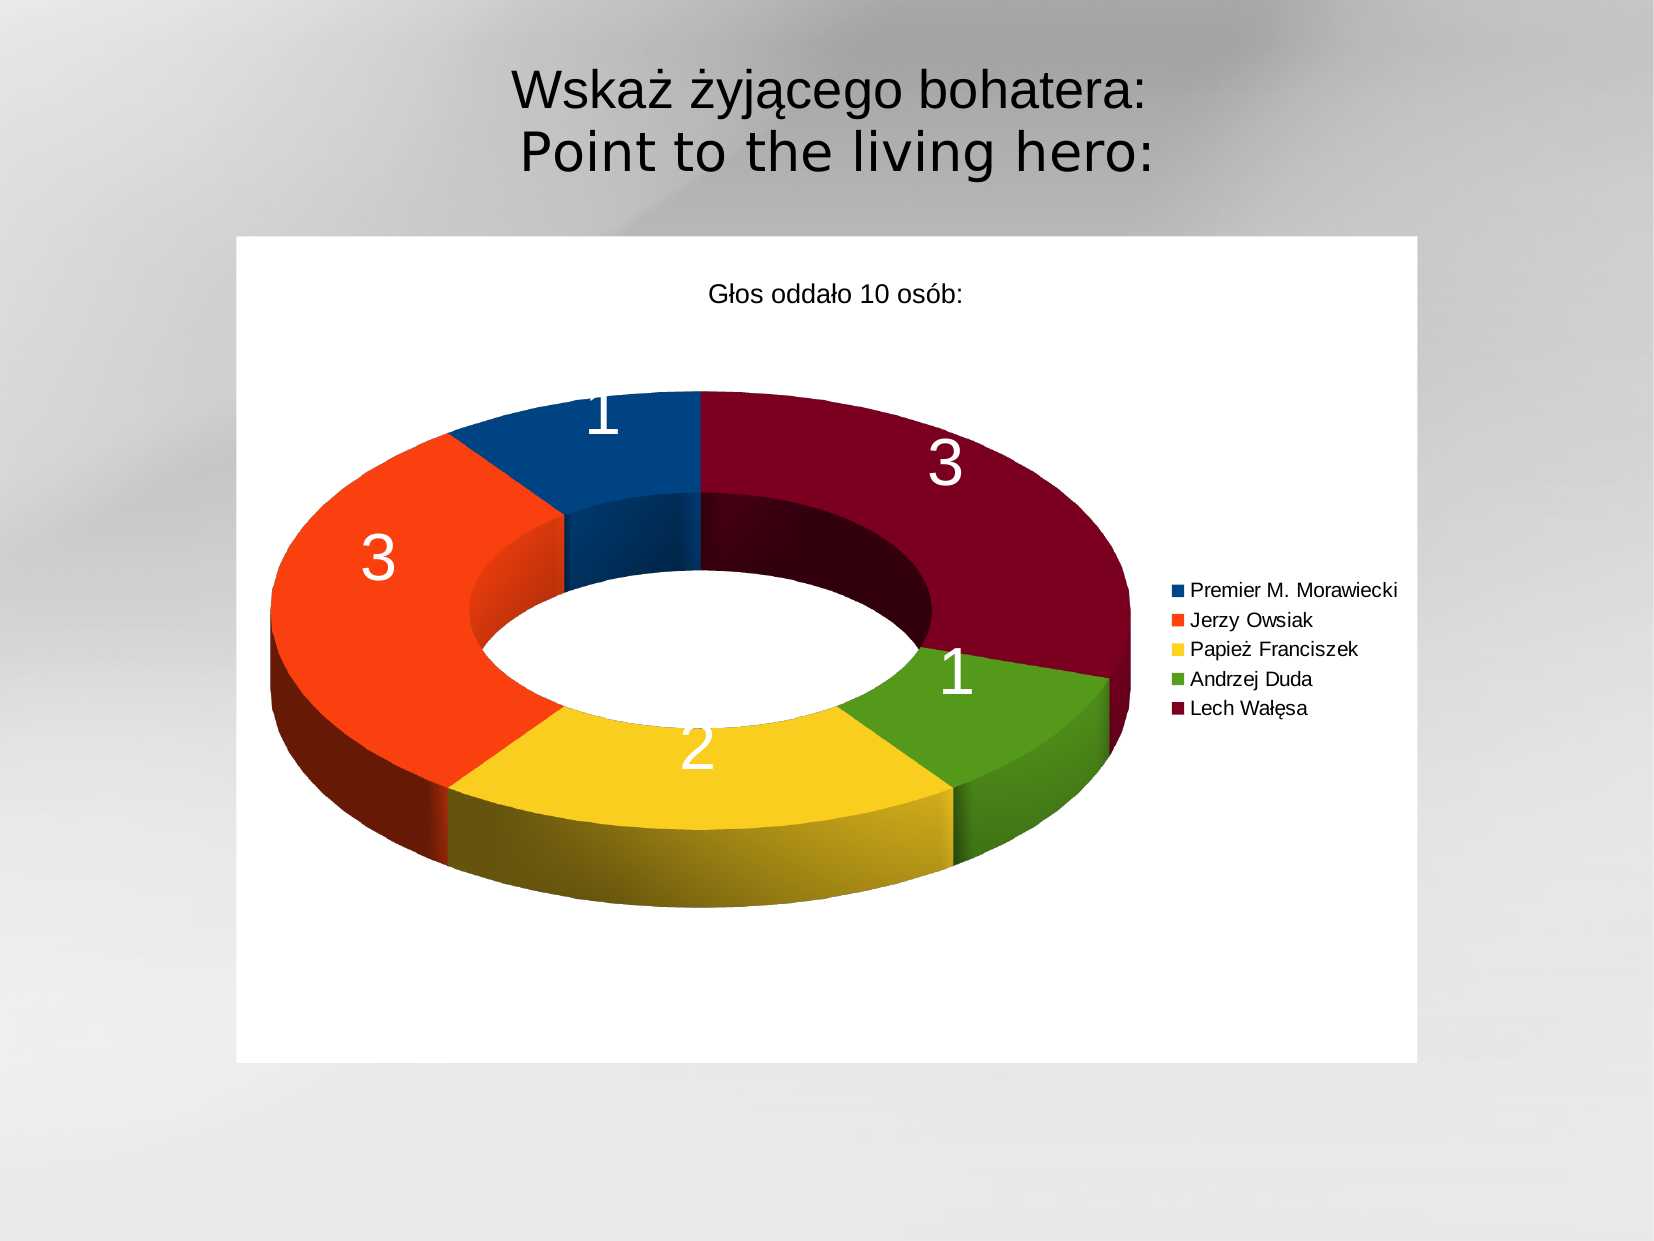

# Wskaż żyjącego bohatera: Point to the living hero:
### Chart
| Category | Kolumna D |
|---|---|
| Premier M. Morawiecki | 1.0 |
| Jerzy Owsiak | 3.0 |
| Papież Franciszek | 2.0 |
| Andrzej Duda | 1.0 |
| Lech Wałęsa | 3.0 |Głos oddało 10 osób:
1
3
3
1
2